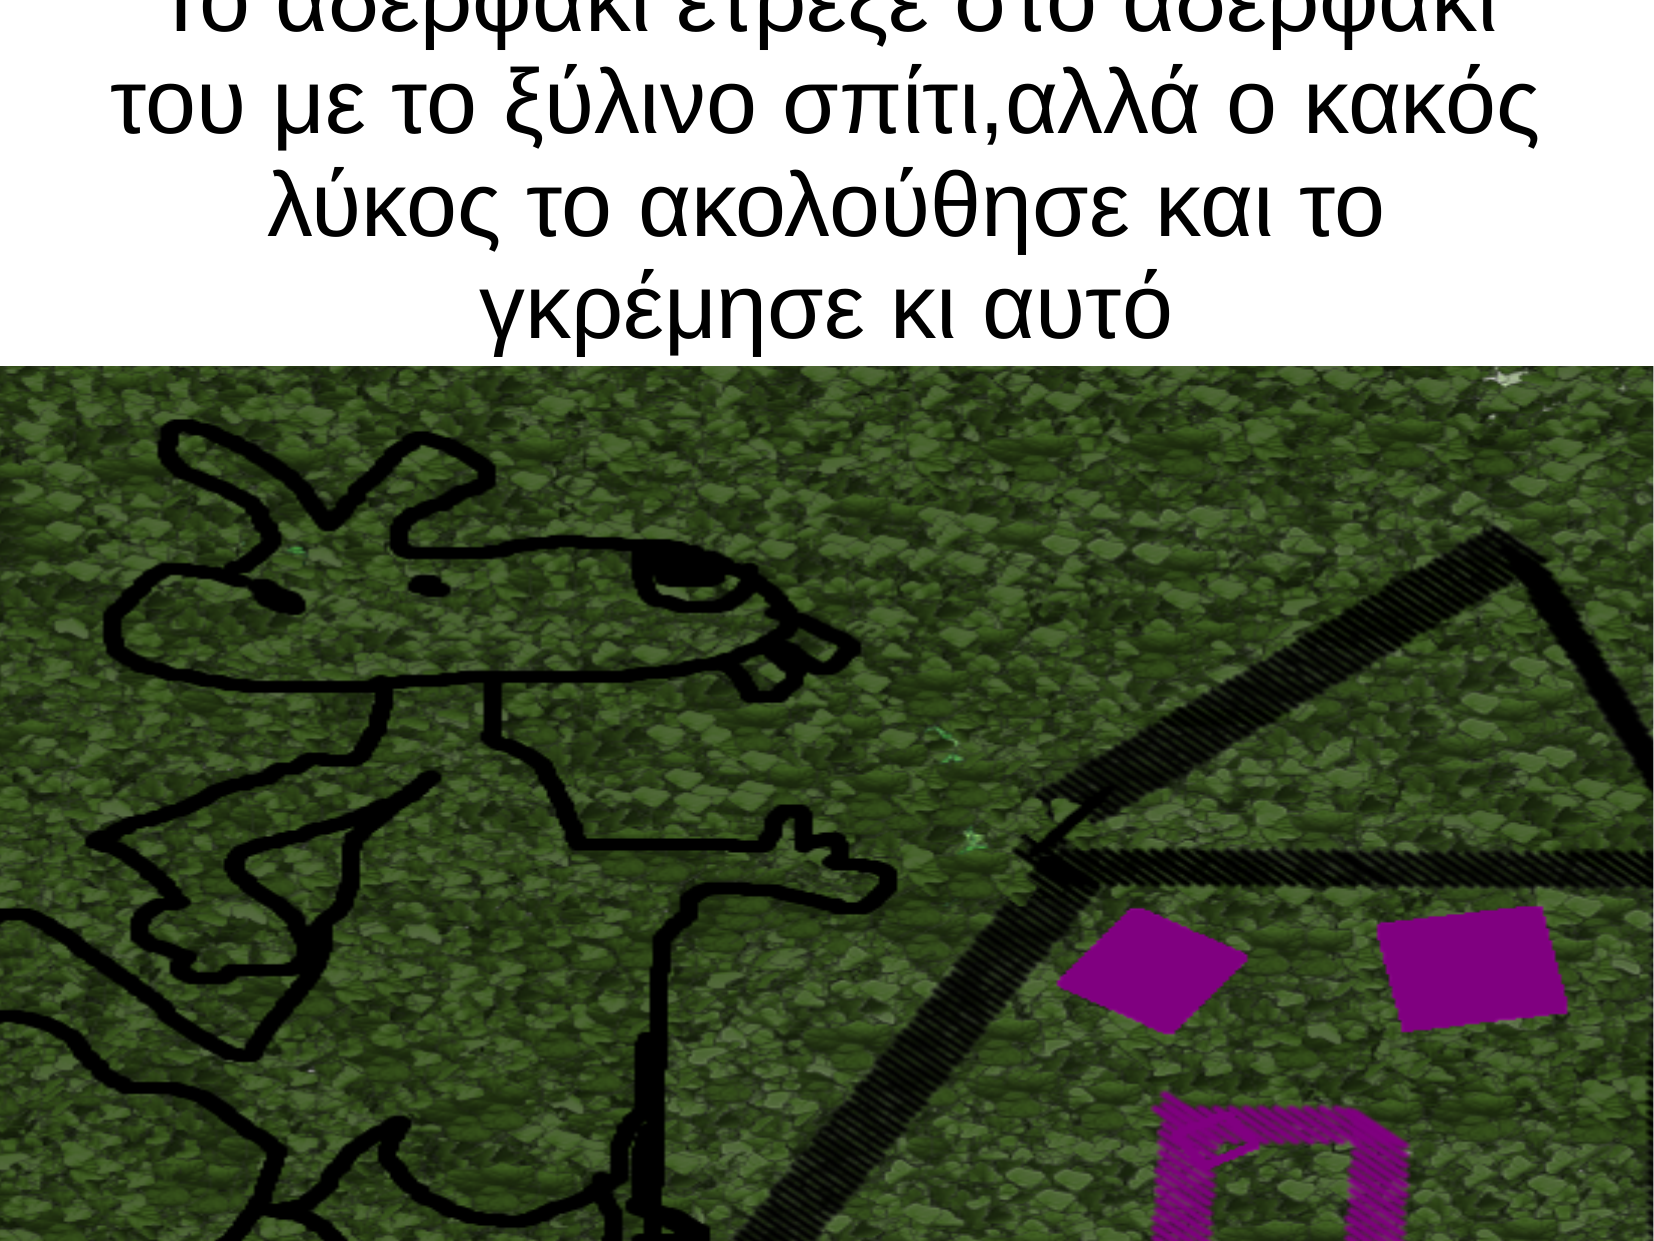

# Το αδερφάκι έτρεξε στο αδερφάκι του με το ξύλινο σπίτι,αλλά ο κακός λύκος το ακολούθησε και το γκρέμησε κι αυτό
Φφφφφφφφ!!!!!!
Το σπιτάκι θα το ρίξω